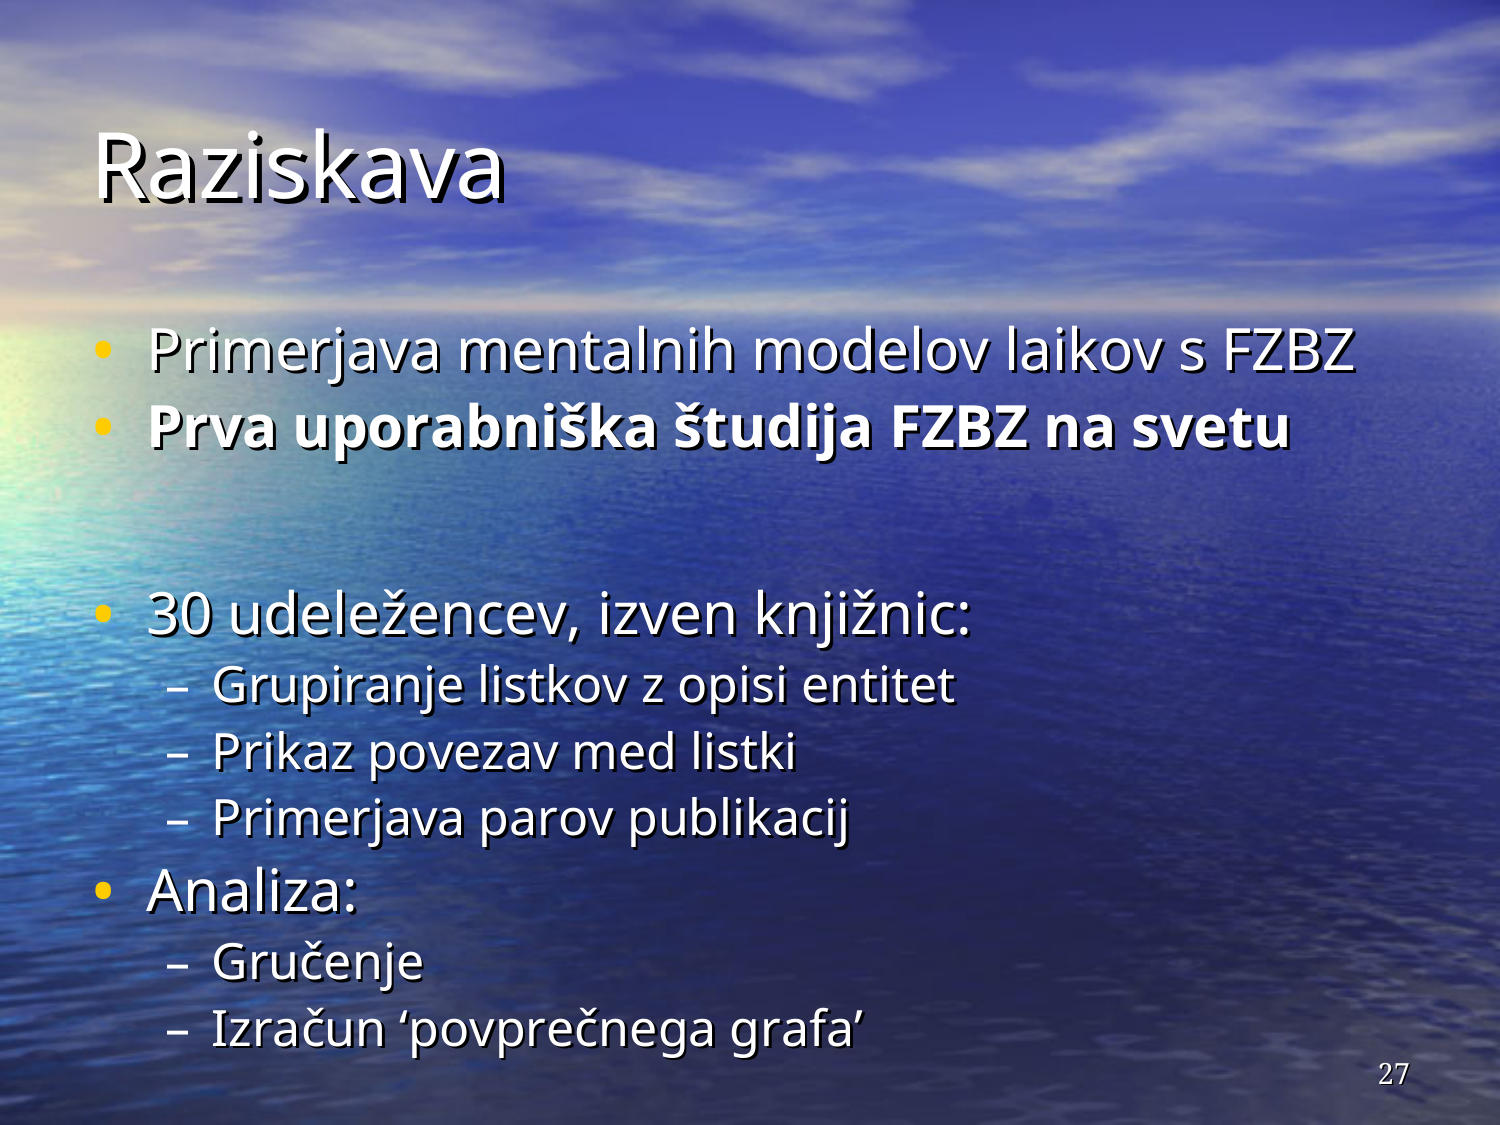

# Raziskava
Primerjava mentalnih modelov laikov s FZBZ
Prva uporabniška študija FZBZ na svetu
30 udeležencev, izven knjižnic:
Grupiranje listkov z opisi entitet
Prikaz povezav med listki
Primerjava parov publikacij
Analiza:
Gručenje
Izračun ‘povprečnega grafa’